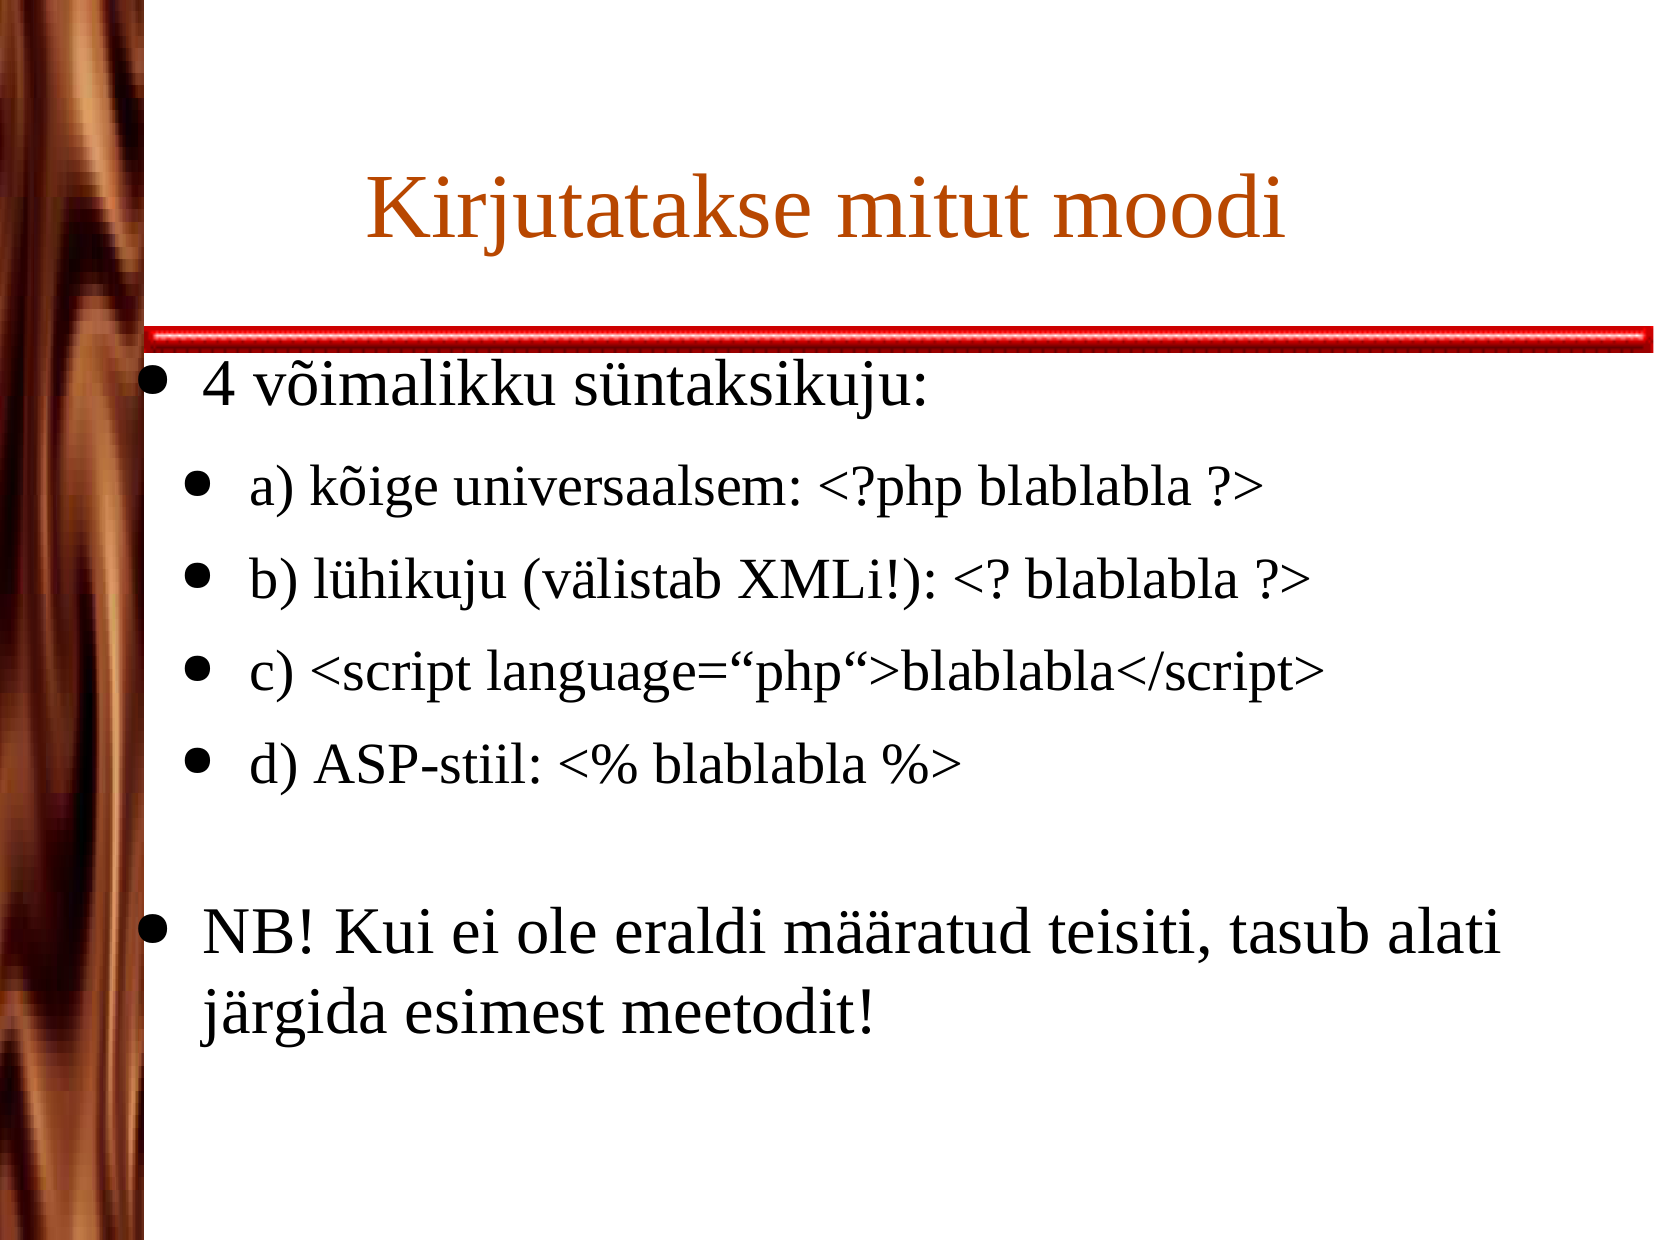

# Kirjutatakse mitut moodi
4 võimalikku süntaksikuju:
a) kõige universaalsem: <?php blablabla ?>
b) lühikuju (välistab XMLi!): <? blablabla ?>
c) <script language=“php“>blablabla</script>
d) ASP-stiil: <% blablabla %>
NB! Kui ei ole eraldi määratud teisiti, tasub alati järgida esimest meetodit!